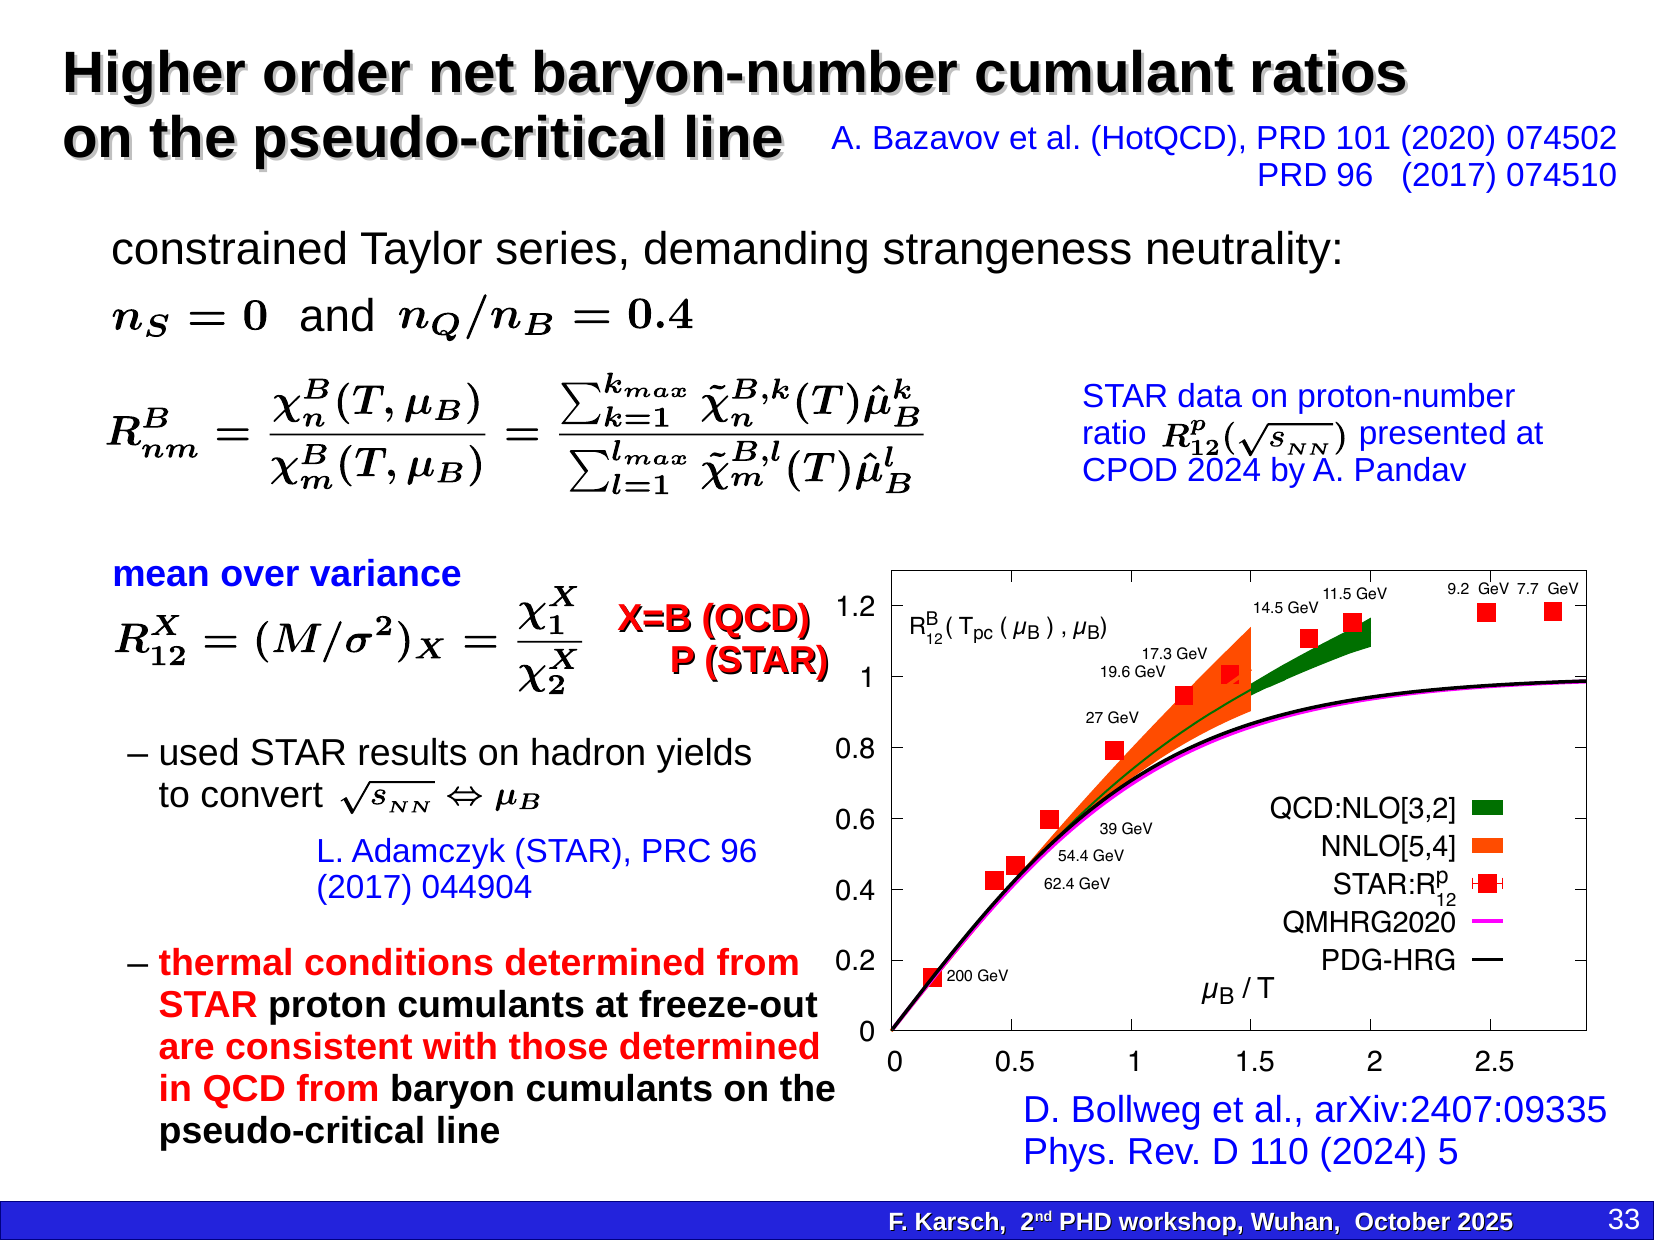

Higher order net baryon-number cumulant ratios
on the pseudo-critical line
A. Bazavov et al. (HotQCD), PRD 101 (2020) 074502
 PRD 96 (2017) 074510
constrained Taylor series, demanding strangeness neutrality:
and
STAR data on proton-number
ratio presented at
CPOD 2024 by A. Pandav
mean over variance
X=B (QCD)
 P (STAR)
– used STAR results on hadron yields
 to convert
– thermal conditions determined from
 STAR proton cumulants at freeze-out
 are consistent with those determined
 in QCD from baryon cumulants on the
 pseudo-critical line
L. Adamczyk (STAR), PRC 96 (2017) 044904
D. Bollweg et al., arXiv:2407:09335
Phys. Rev. D 110 (2024) 5
33